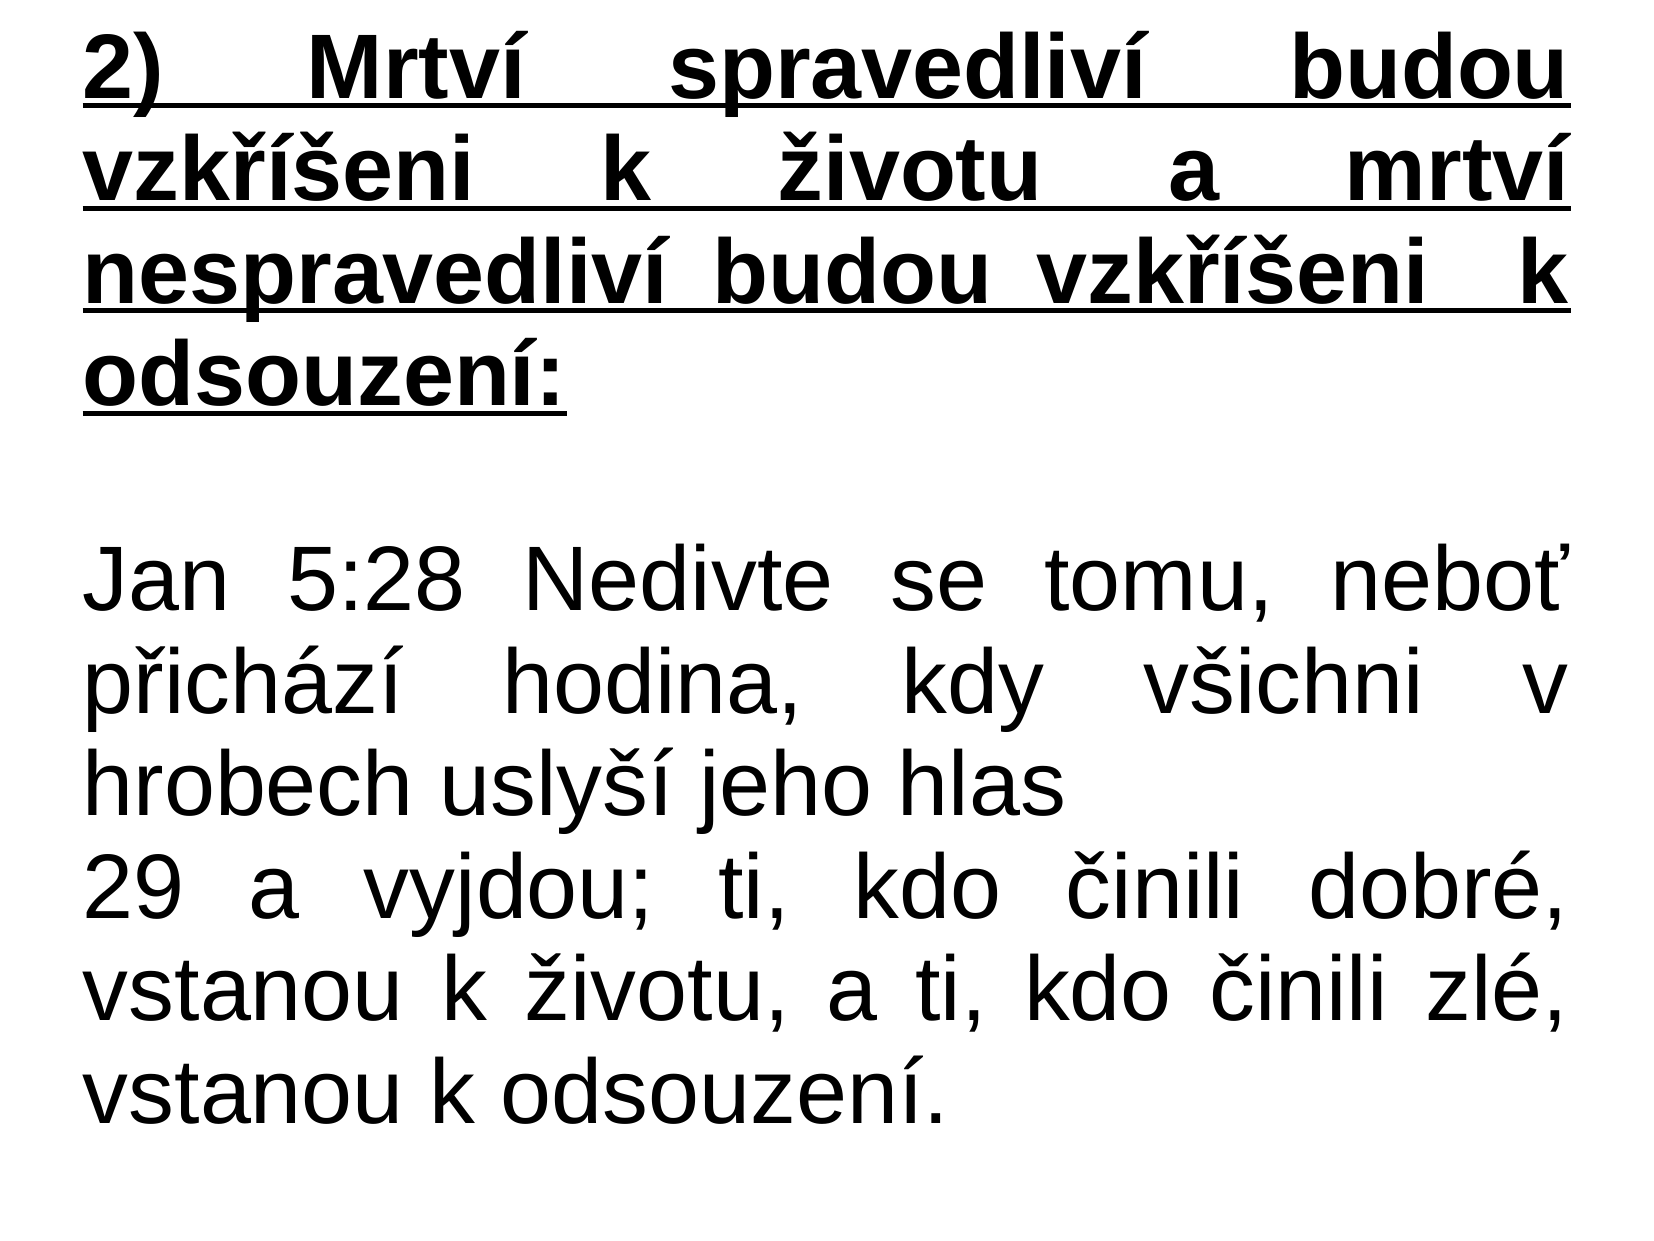

# 2) Mrtví spravedliví budou vzkříšeni k životu a mrtví nespravedliví budou vzkříšeni k odsouzení:
Jan 5:28 Nedivte se tomu, neboť přichází hodina, kdy všichni v hrobech uslyší jeho hlas
29 a vyjdou; ti, kdo činili dobré, vstanou k životu, a ti, kdo činili zlé, vstanou k odsouzení.